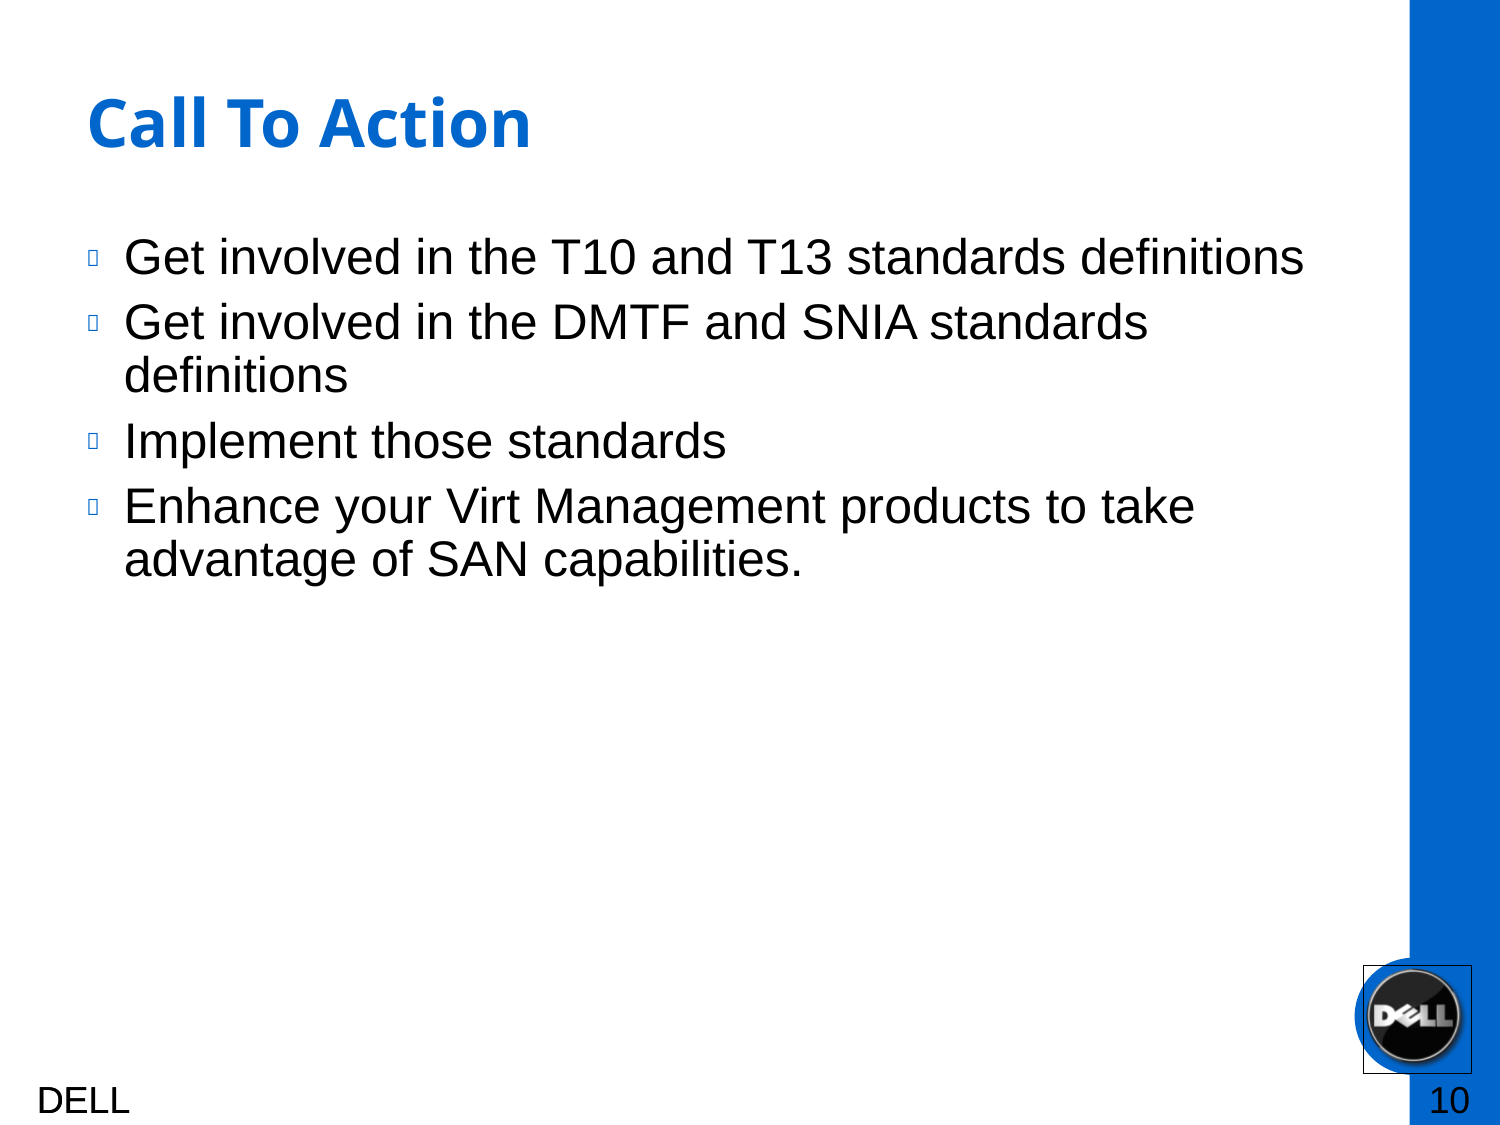

# Call To Action
Get involved in the T10 and T13 standards definitions
Get involved in the DMTF and SNIA standards definitions
Implement those standards
Enhance your Virt Management products to take advantage of SAN capabilities.
<footer>DELL CONFIDENTIAL